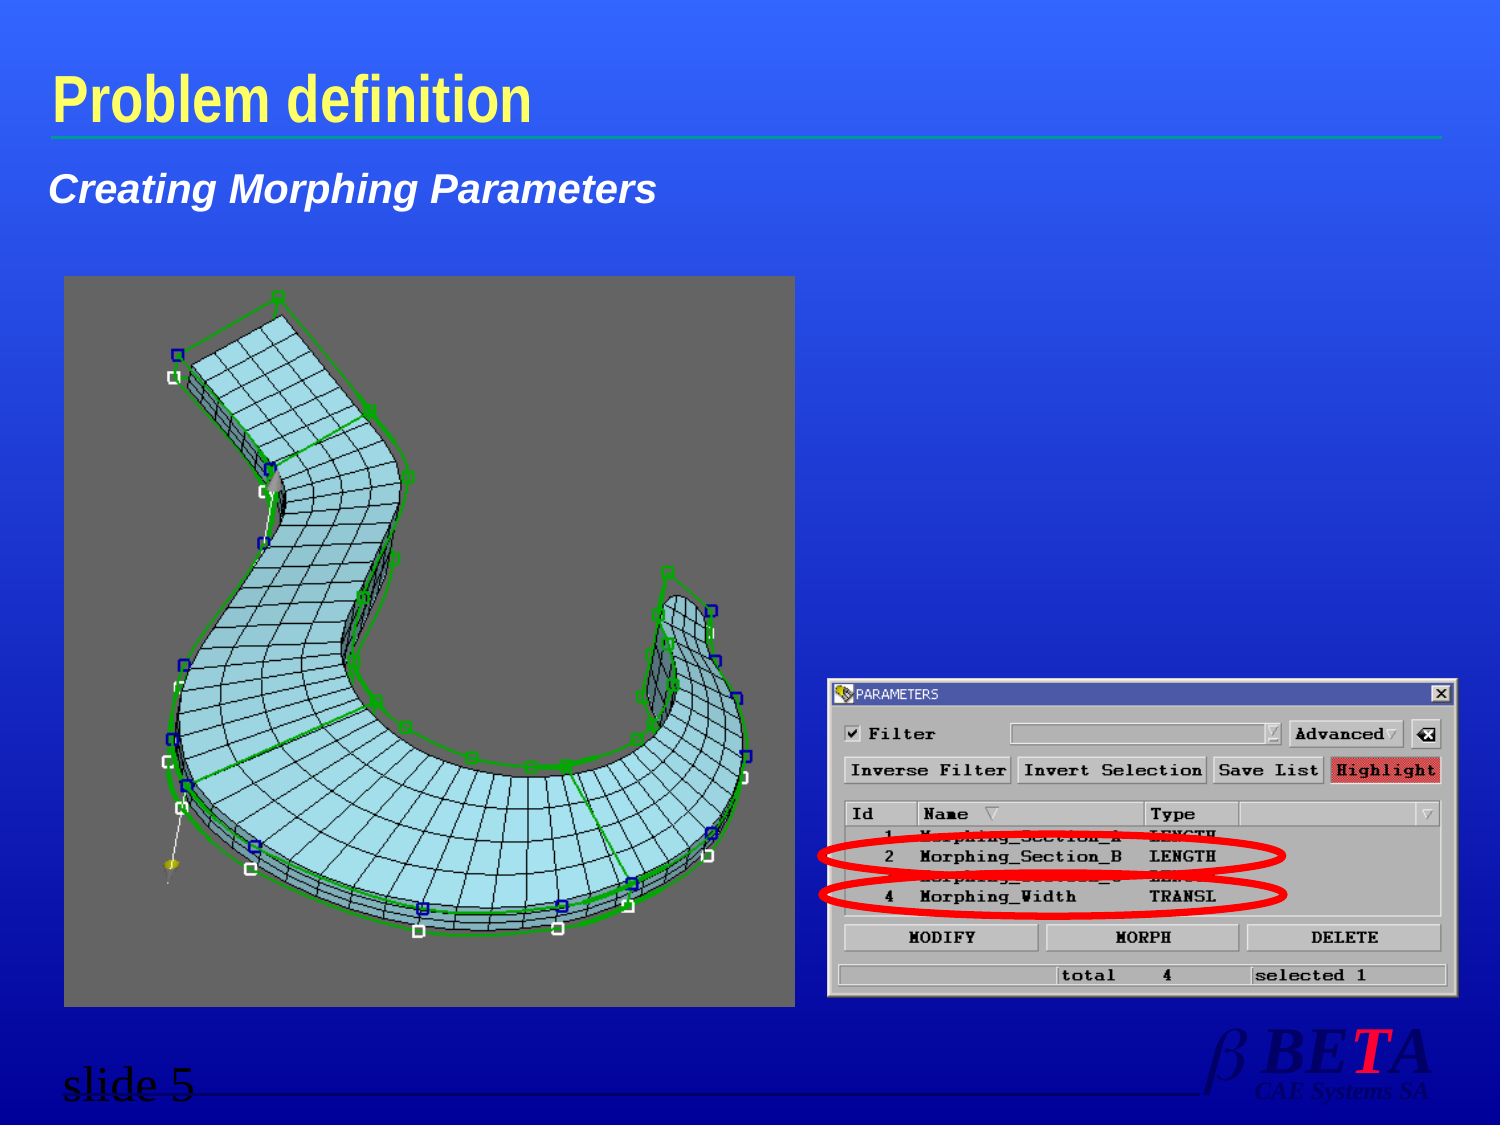

# Problem definition
Creating Morphing Parameters
5